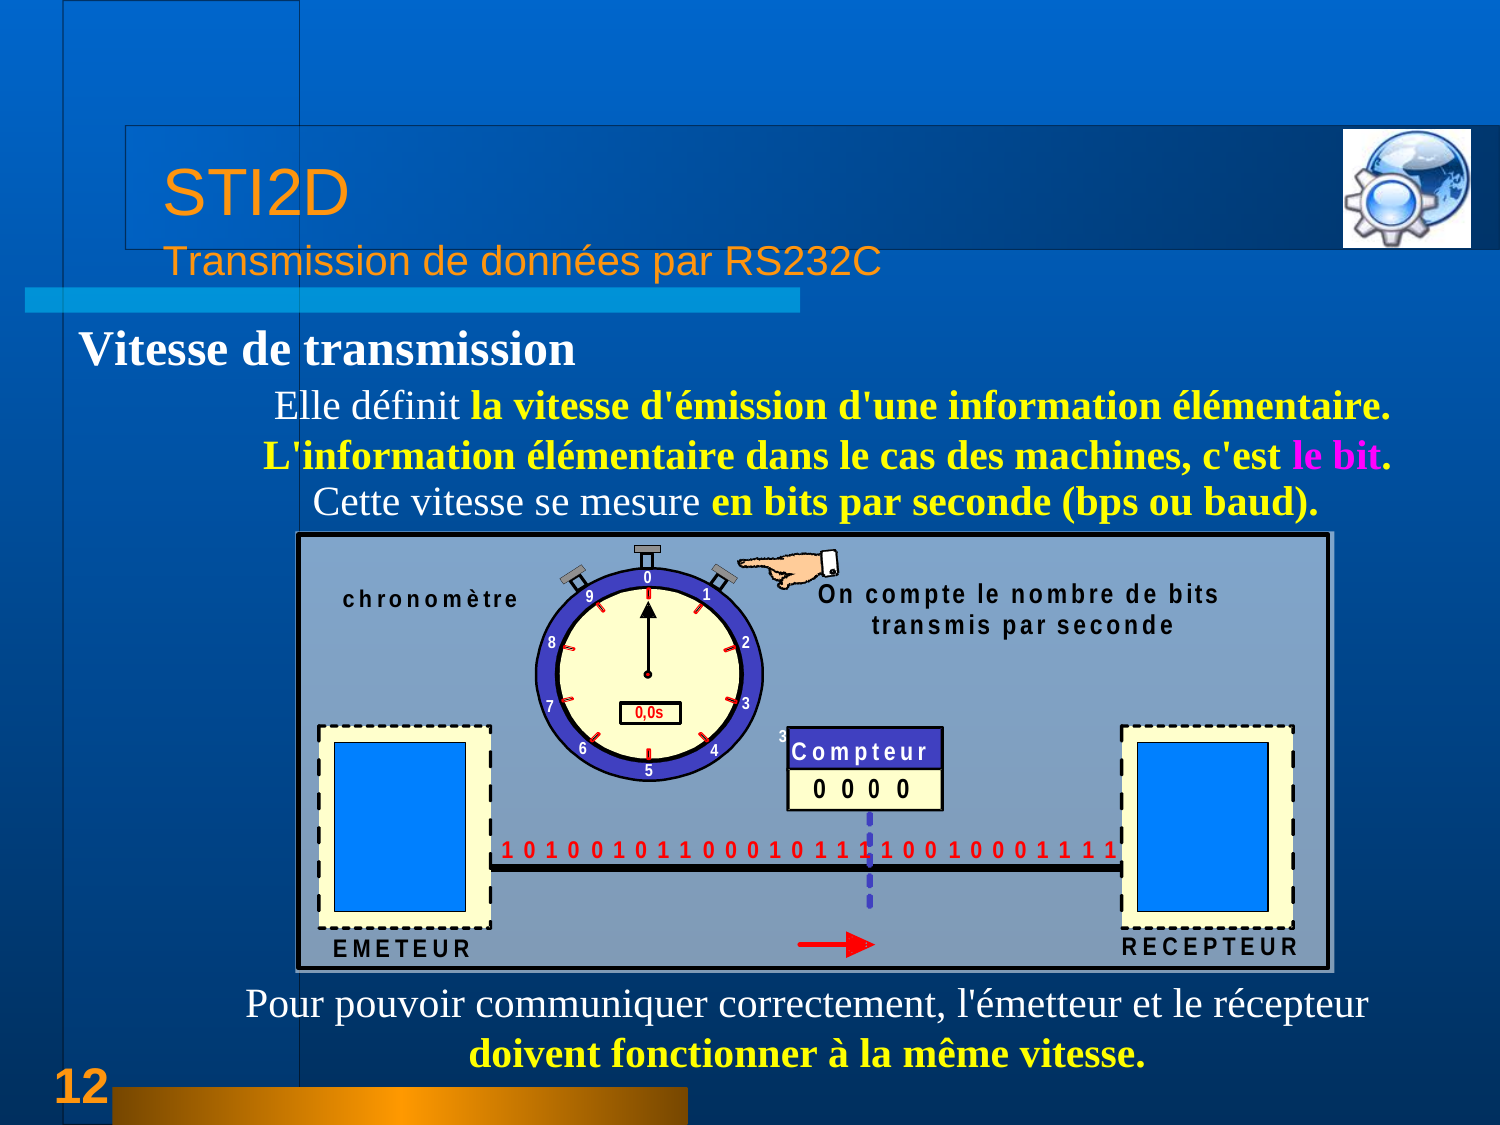

Vitesse de transmission
Elle définit la vitesse d'émission d'une information élémentaire. L'information élémentaire dans le cas des machines, c'est le bit.
Cette vitesse se mesure en bits par seconde (bps ou baud).
Pour pouvoir communiquer correctement, l'émetteur et le récepteur doivent fonctionner à la même vitesse.